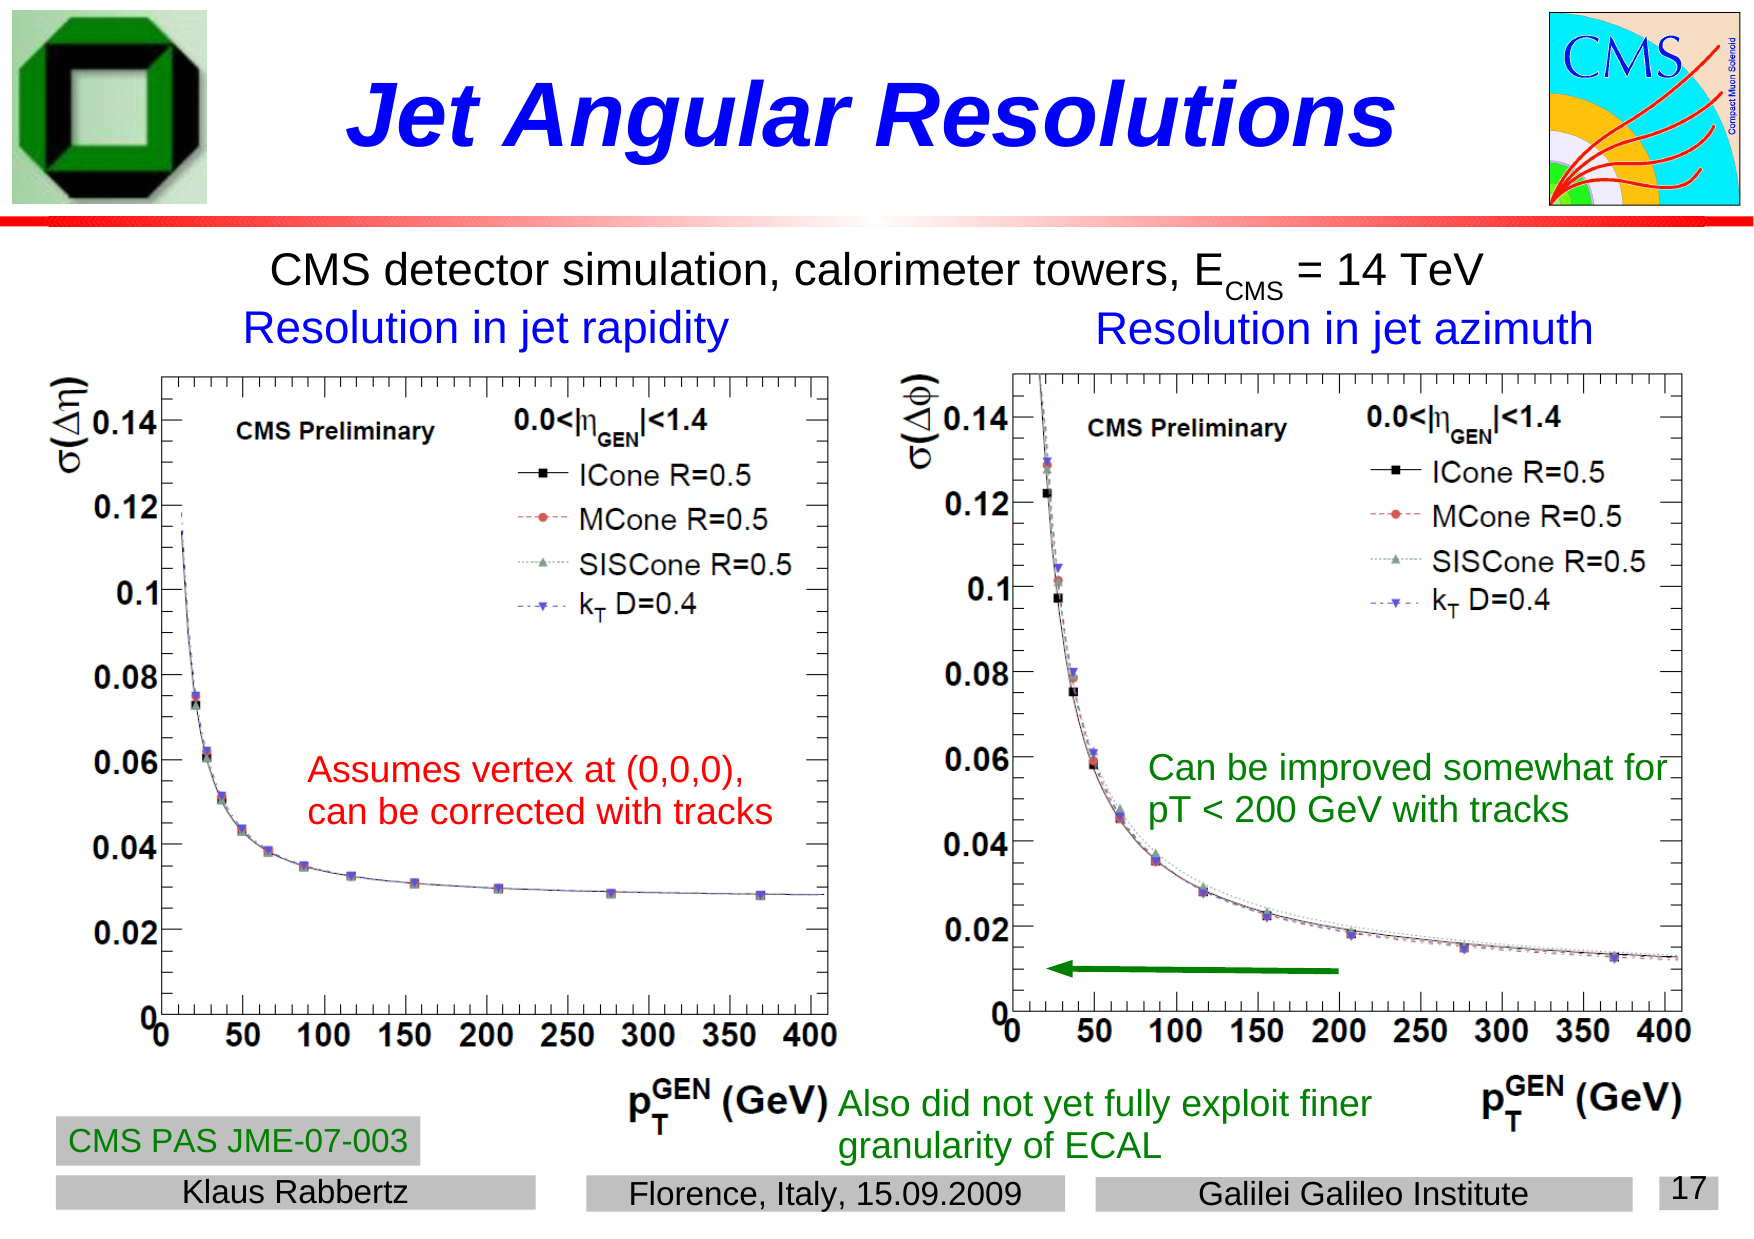

# Jet Angular Resolutions
CMS detector simulation, calorimeter towers, ECMS = 14 TeV
Resolution in jet rapidity
Resolution in jet azimuth
Can be improved somewhat for
pT < 200 GeV with tracks
Assumes vertex at (0,0,0),
can be corrected with tracks
Also did not yet fully exploit finer
granularity of ECAL
CMS PAS JME-07-003